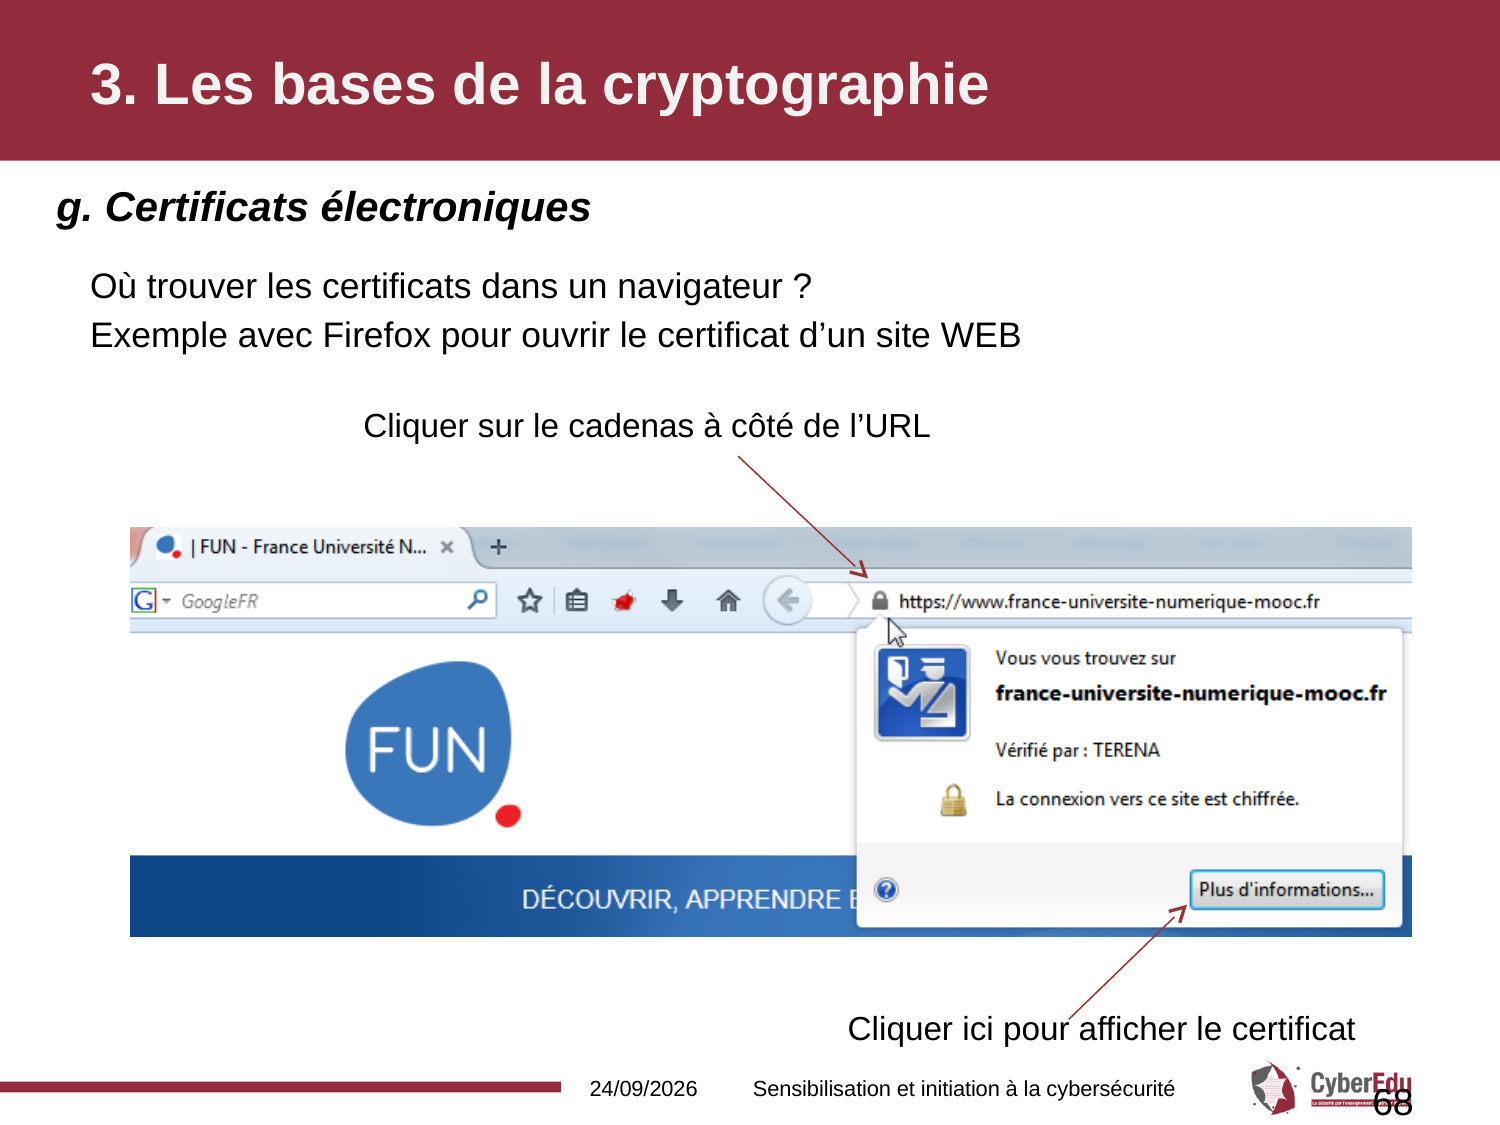

# 3. Les bases de la cryptographie
g. Certificats électroniques
Où trouver les certificats dans un navigateur ?
Exemple avec Firefox pour ouvrir le certificat d’un site WEB
Cliquer sur le cadenas à côté de l’URL
Cliquer ici pour afficher le certificat
Sensibilisation et initiation à la cybersécurité